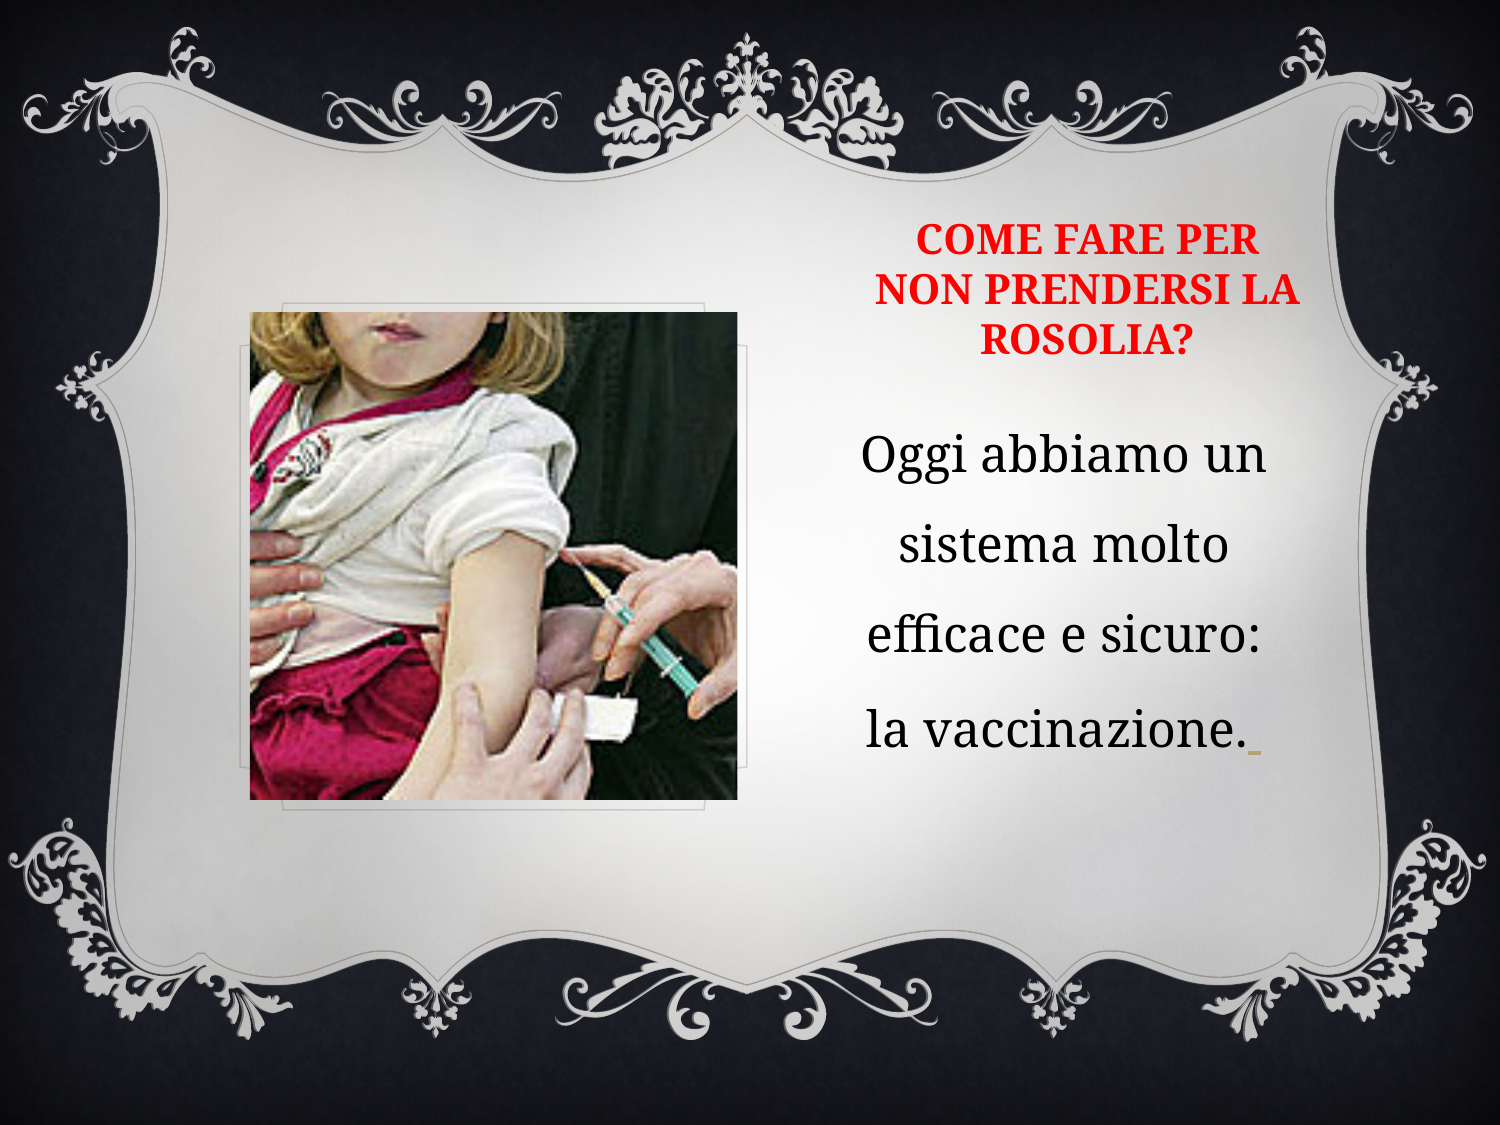

# Come fare per non prendersi la Rosolia?
Oggi abbiamo un sistema molto efficace e sicuro: la vaccinazione.